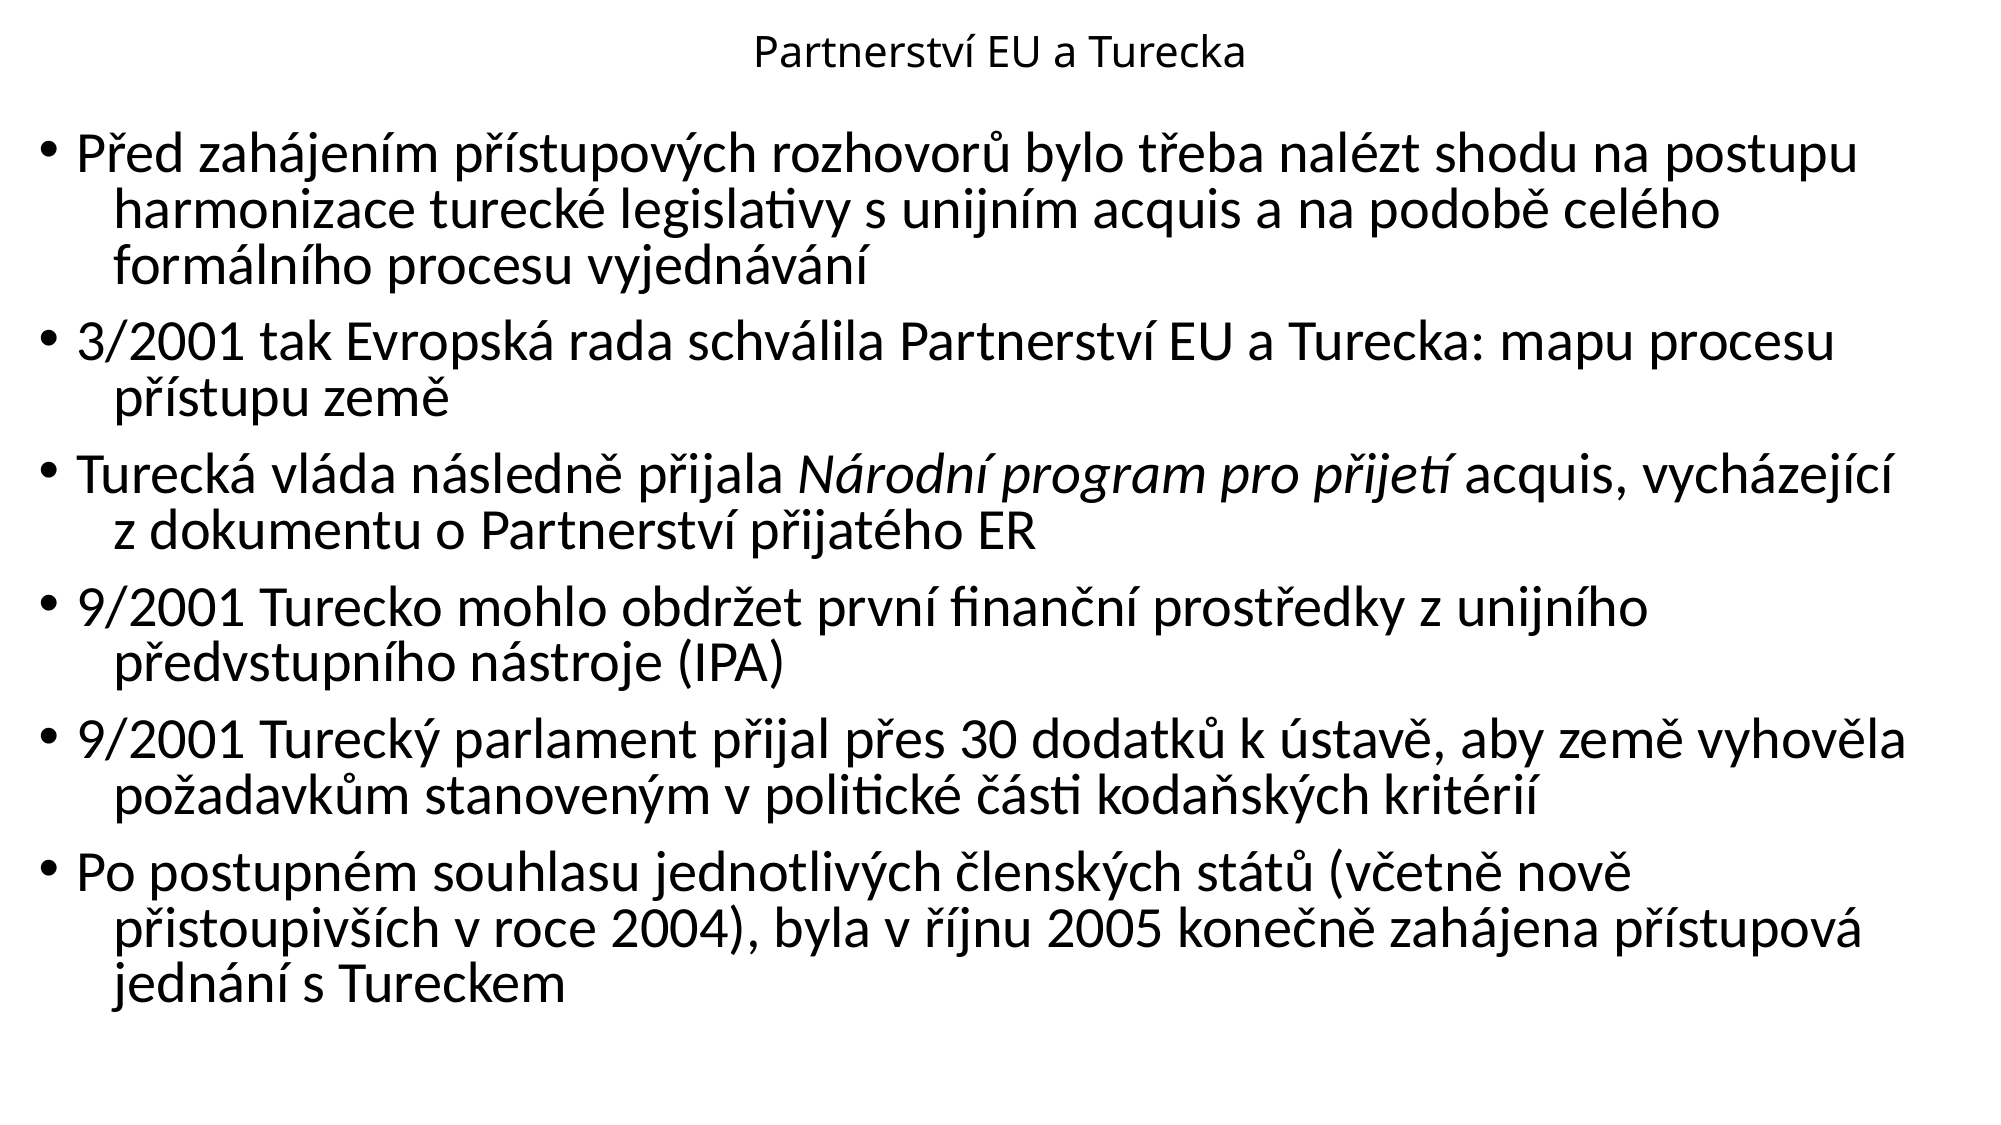

# Partnerství EU a Turecka
Před zahájením přístupových rozhovorů bylo třeba nalézt shodu na postupu harmonizace turecké legislativy s unijním acquis a na podobě celého formálního procesu vyjednávání
3/2001 tak Evropská rada schválila Partnerství EU a Turecka: mapu procesu přístupu země
Turecká vláda následně přijala Národní program pro přijetí acquis, vycházející z dokumentu o Partnerství přijatého ER
9/2001 Turecko mohlo obdržet první finanční prostředky z unijního předvstupního nástroje (IPA)
9/2001 Turecký parlament přijal přes 30 dodatků k ústavě, aby země vyhověla požadavkům stanoveným v politické části kodaňských kritérií
Po postupném souhlasu jednotlivých členských států (včetně nově přistoupivších v roce 2004), byla v říjnu 2005 konečně zahájena přístupová jednání s Tureckem